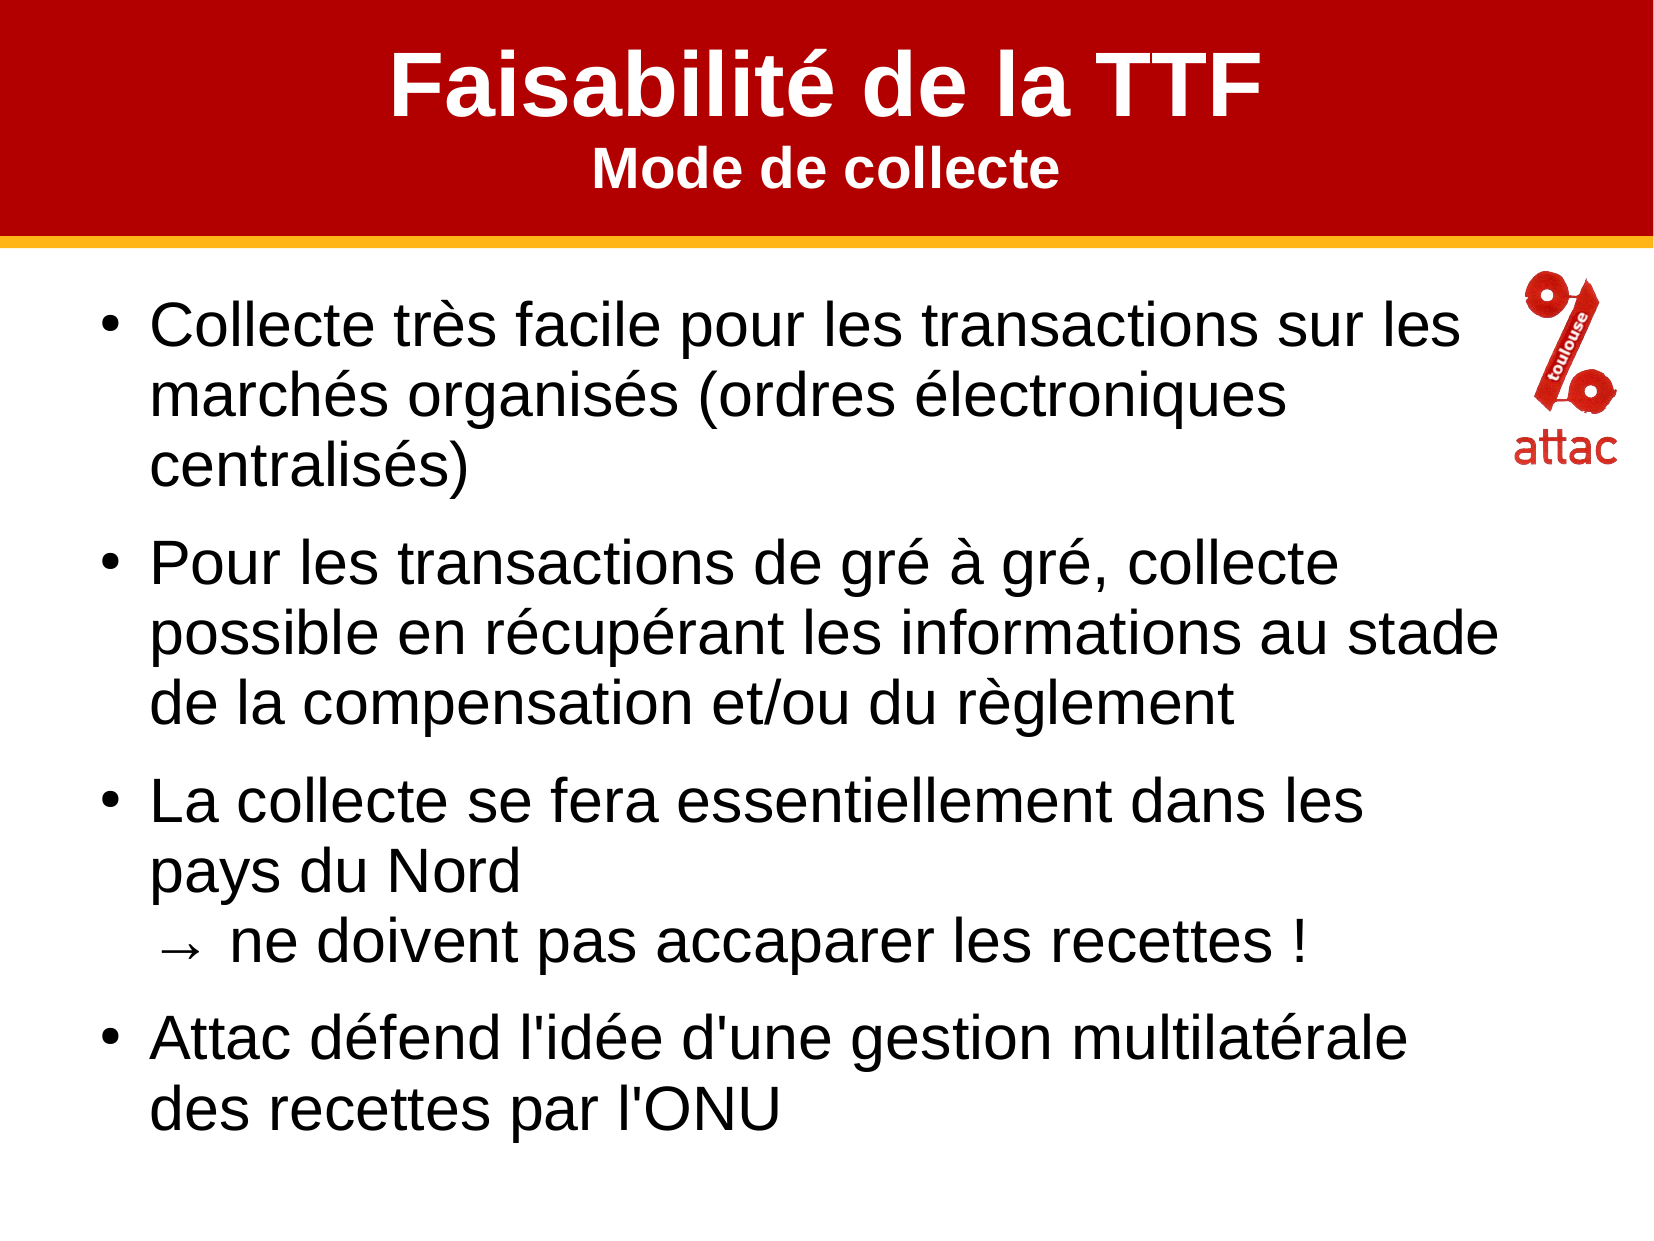

# Faisabilité de la TTF Mode de collecte
Collecte très facile pour les transactions sur les marchés organisés (ordres électroniques centralisés)
Pour les transactions de gré à gré, collecte possible en récupérant les informations au stade de la compensation et/ou du règlement
La collecte se fera essentiellement dans les pays du Nord
→ ne doivent pas accaparer les recettes !
Attac défend l'idée d'une gestion multilatérale des recettes par l'ONU